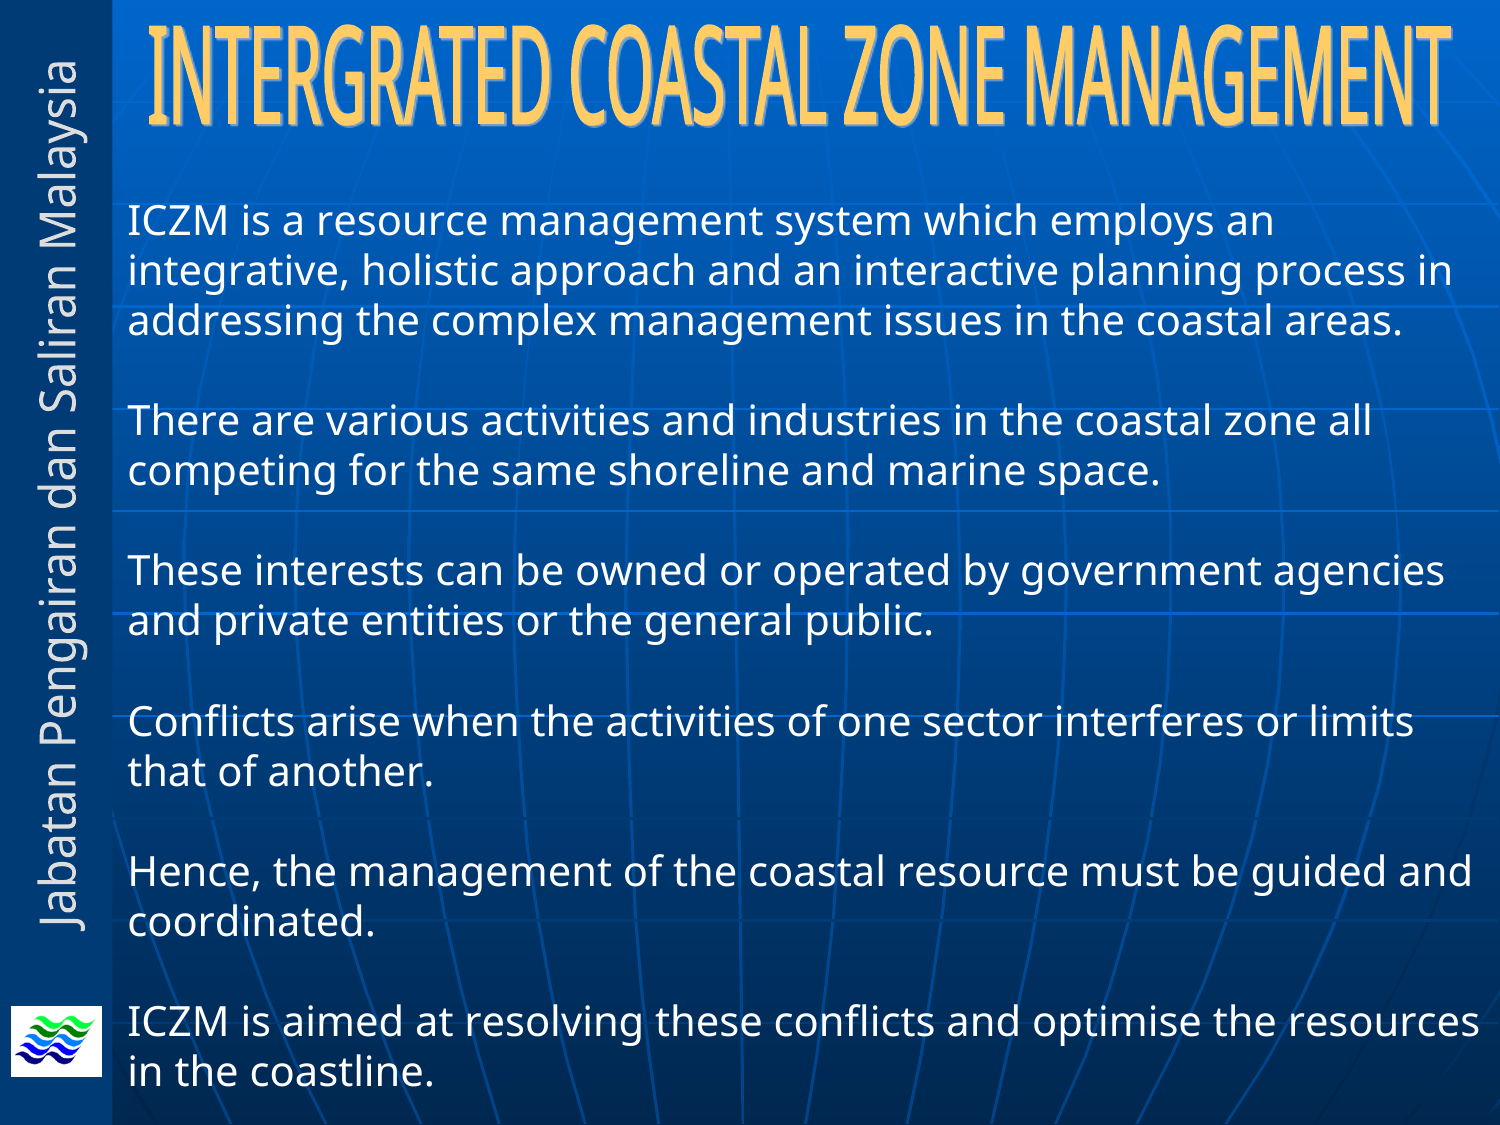

INTERGRATED COASTAL ZONE MANAGEMENT
ICZM is a resource management system which employs an integrative, holistic approach and an interactive planning process in addressing the complex management issues in the coastal areas.
There are various activities and industries in the coastal zone all competing for the same shoreline and marine space.
These interests can be owned or operated by government agencies and private entities or the general public.
Conflicts arise when the activities of one sector interferes or limits that of another.
Hence, the management of the coastal resource must be guided and coordinated.
ICZM is aimed at resolving these conflicts and optimise the resources in the coastline.
Jabatan Pengairan dan Saliran Malaysia